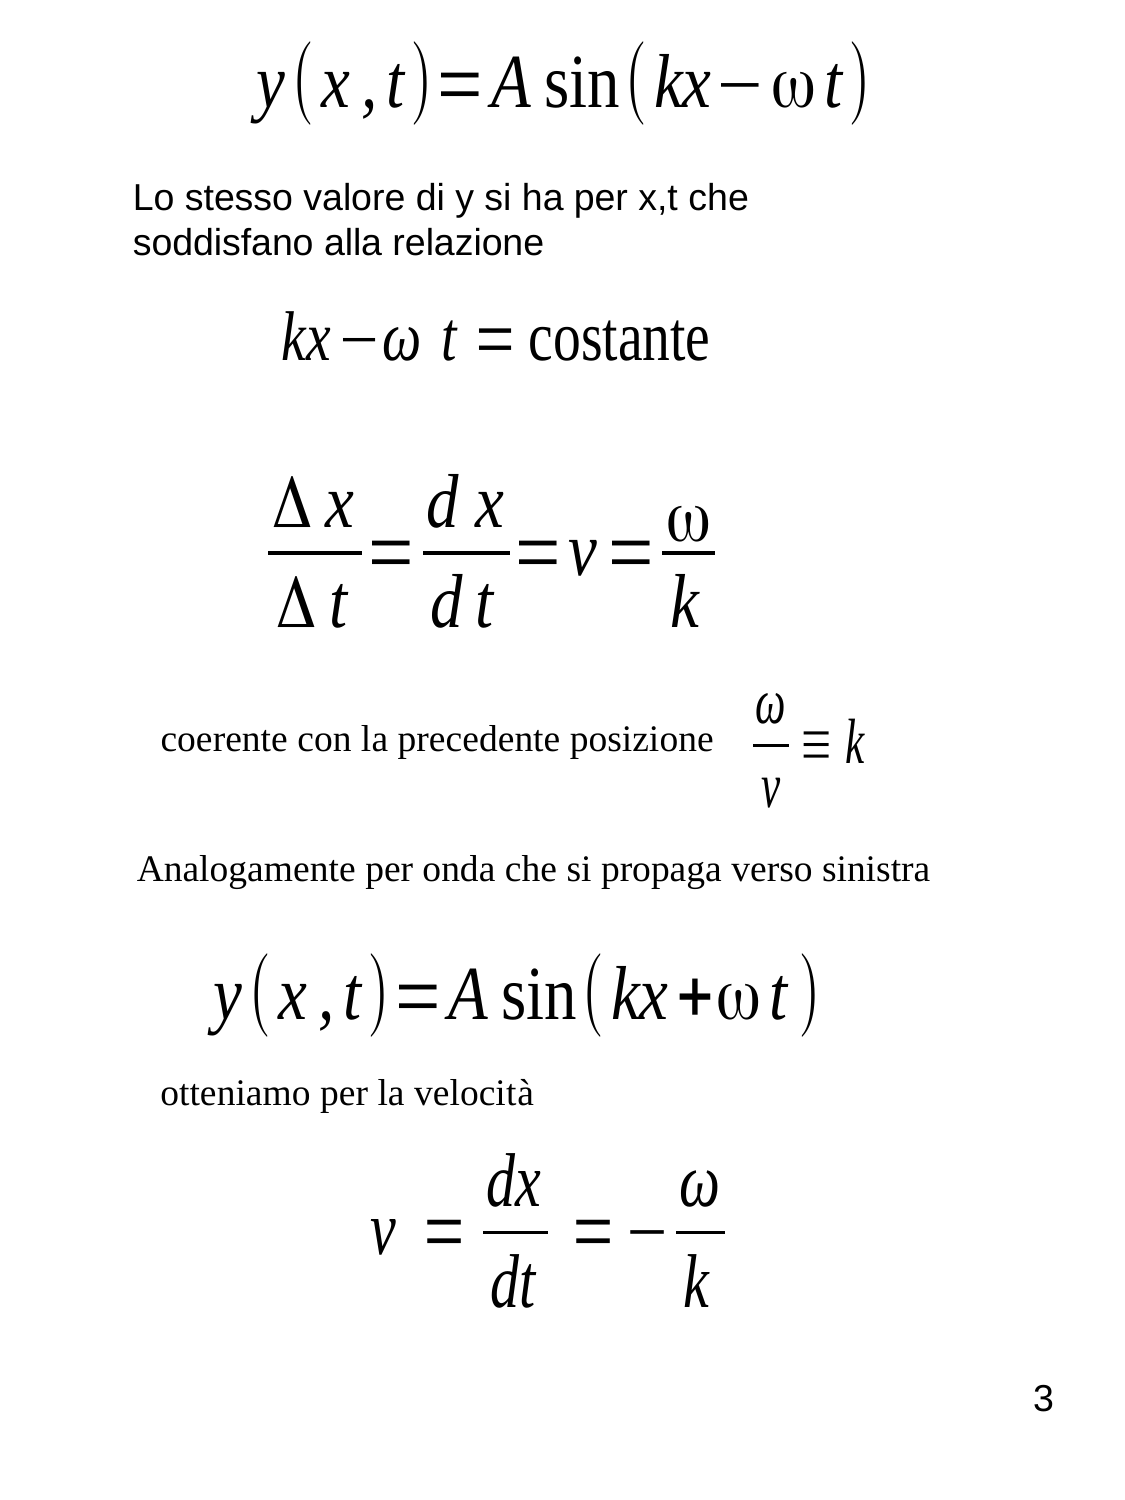

Lo stesso valore di y si ha per x,t che soddisfano alla relazione
coerente con la precedente posizione
Analogamente per onda che si propaga verso sinistra
otteniamo per la velocità
P17 Onde Generalita'
3